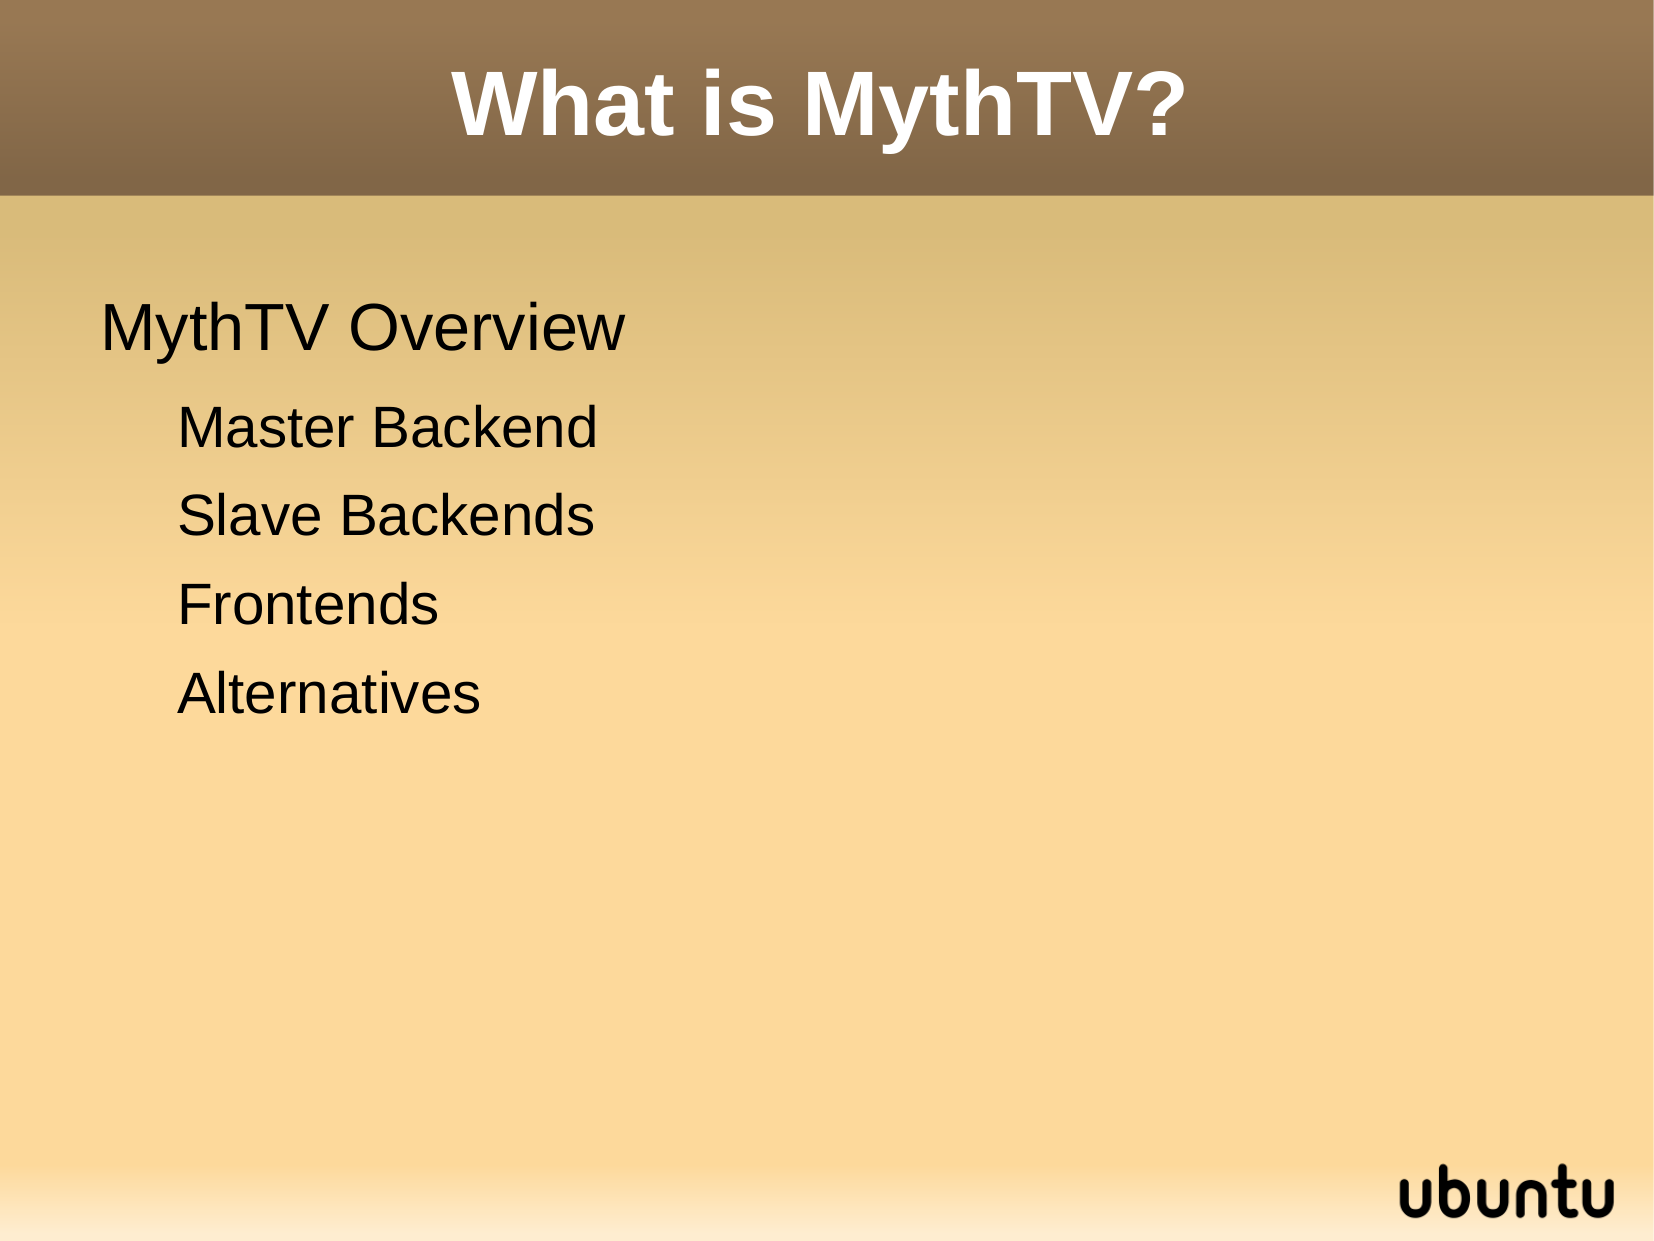

# What is MythTV?
MythTV Overview
Master Backend
Slave Backends
Frontends
Alternatives